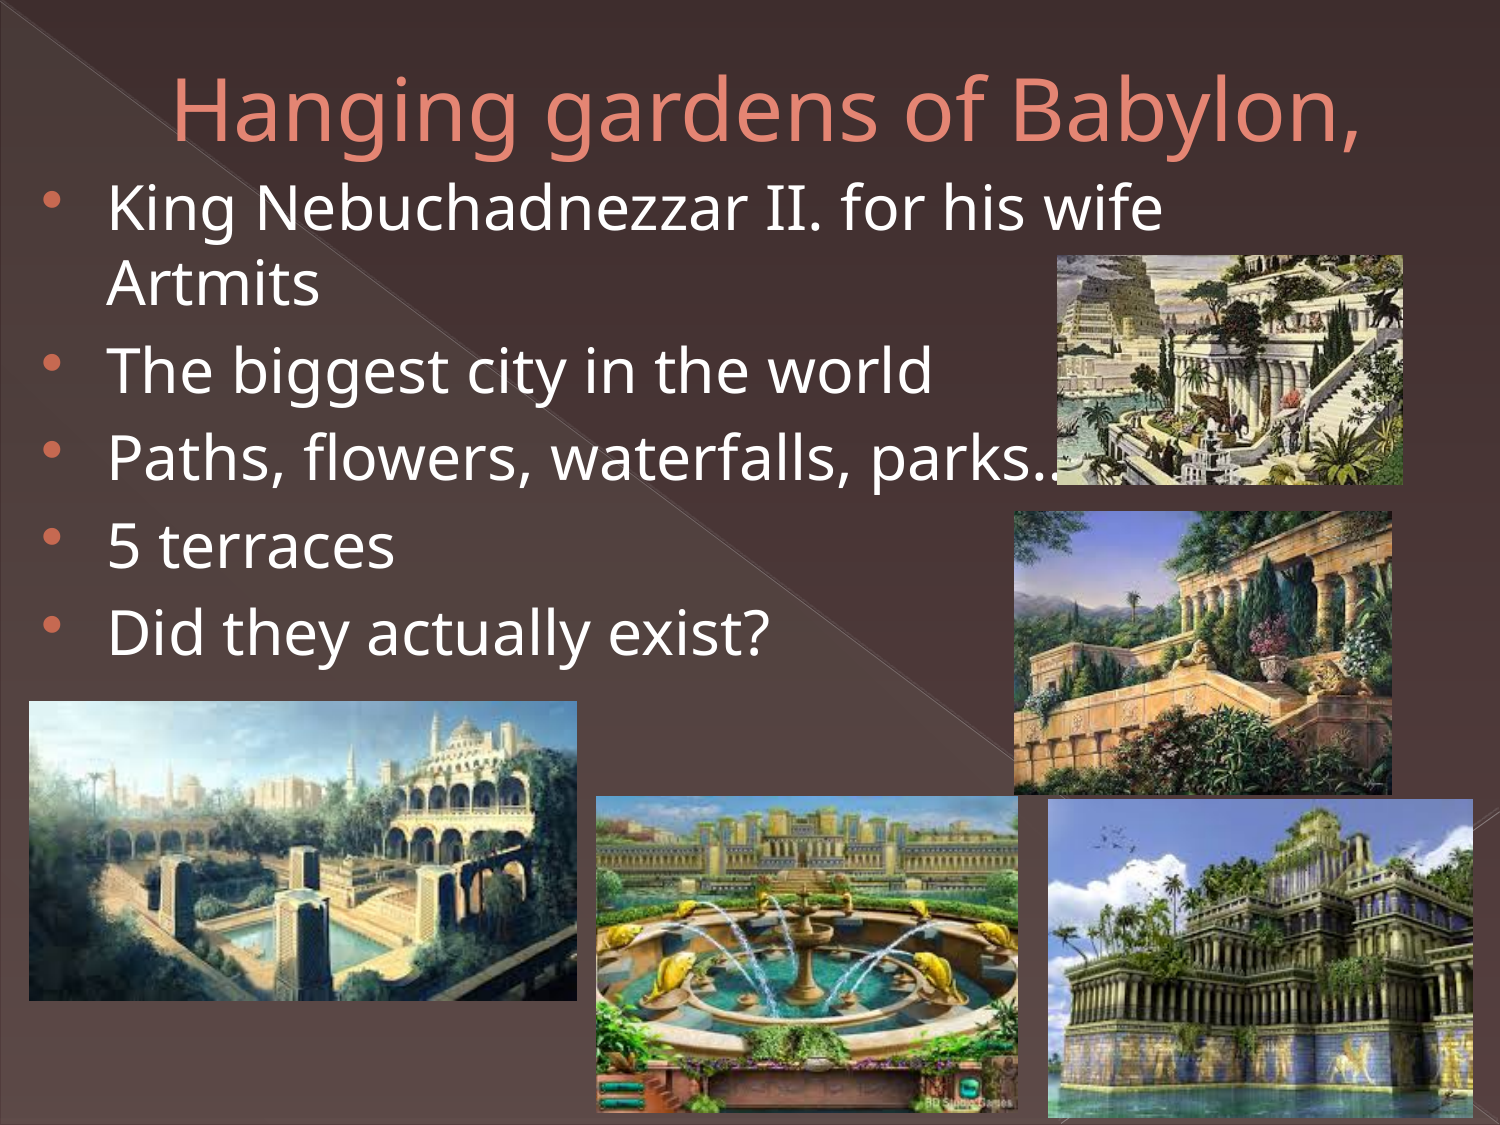

# Hanging gardens of Babylon,
King Nebuchadnezzar II. for his wife Artmits
The biggest city in the world
Paths, flowers, waterfalls, parks…
5 terraces
Did they actually exist?